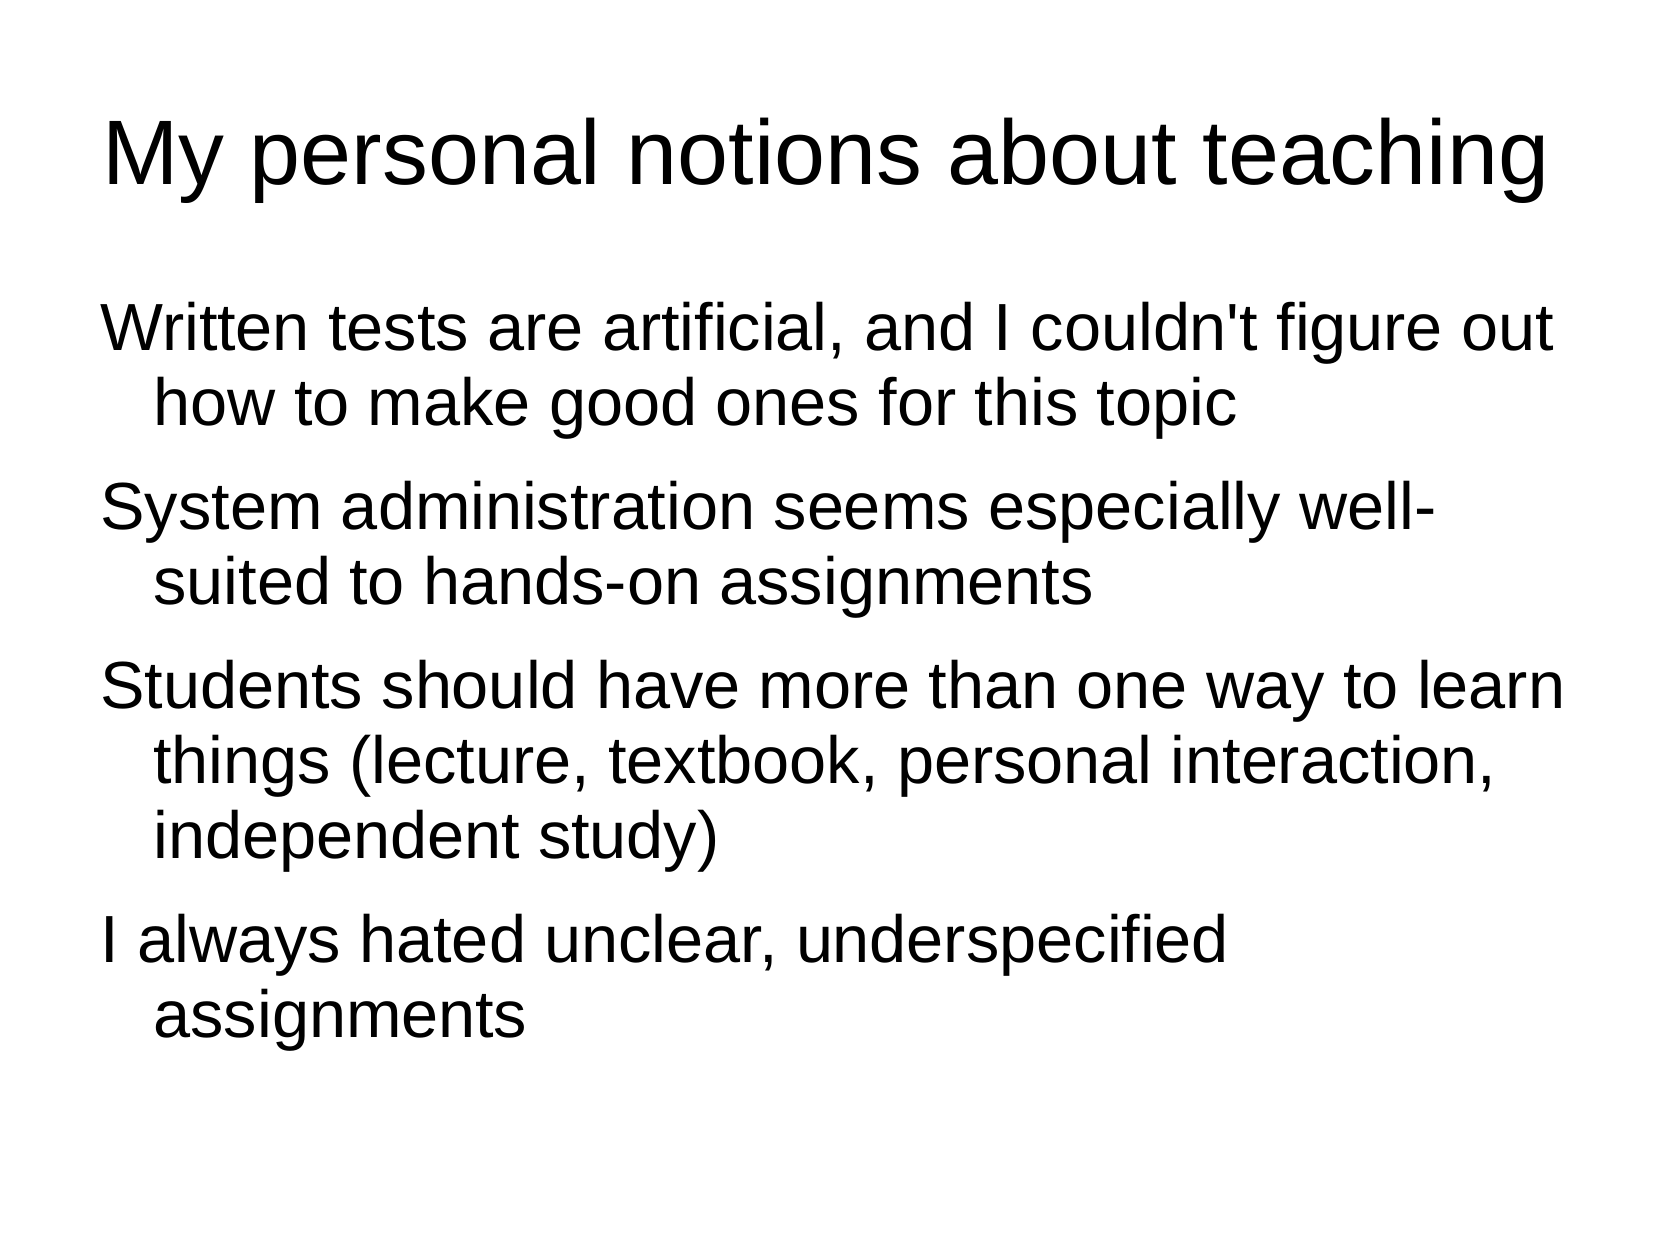

# My personal notions about teaching
Written tests are artificial, and I couldn't figure out how to make good ones for this topic
System administration seems especially well-suited to hands-on assignments
Students should have more than one way to learn things (lecture, textbook, personal interaction, independent study)
I always hated unclear, underspecified assignments